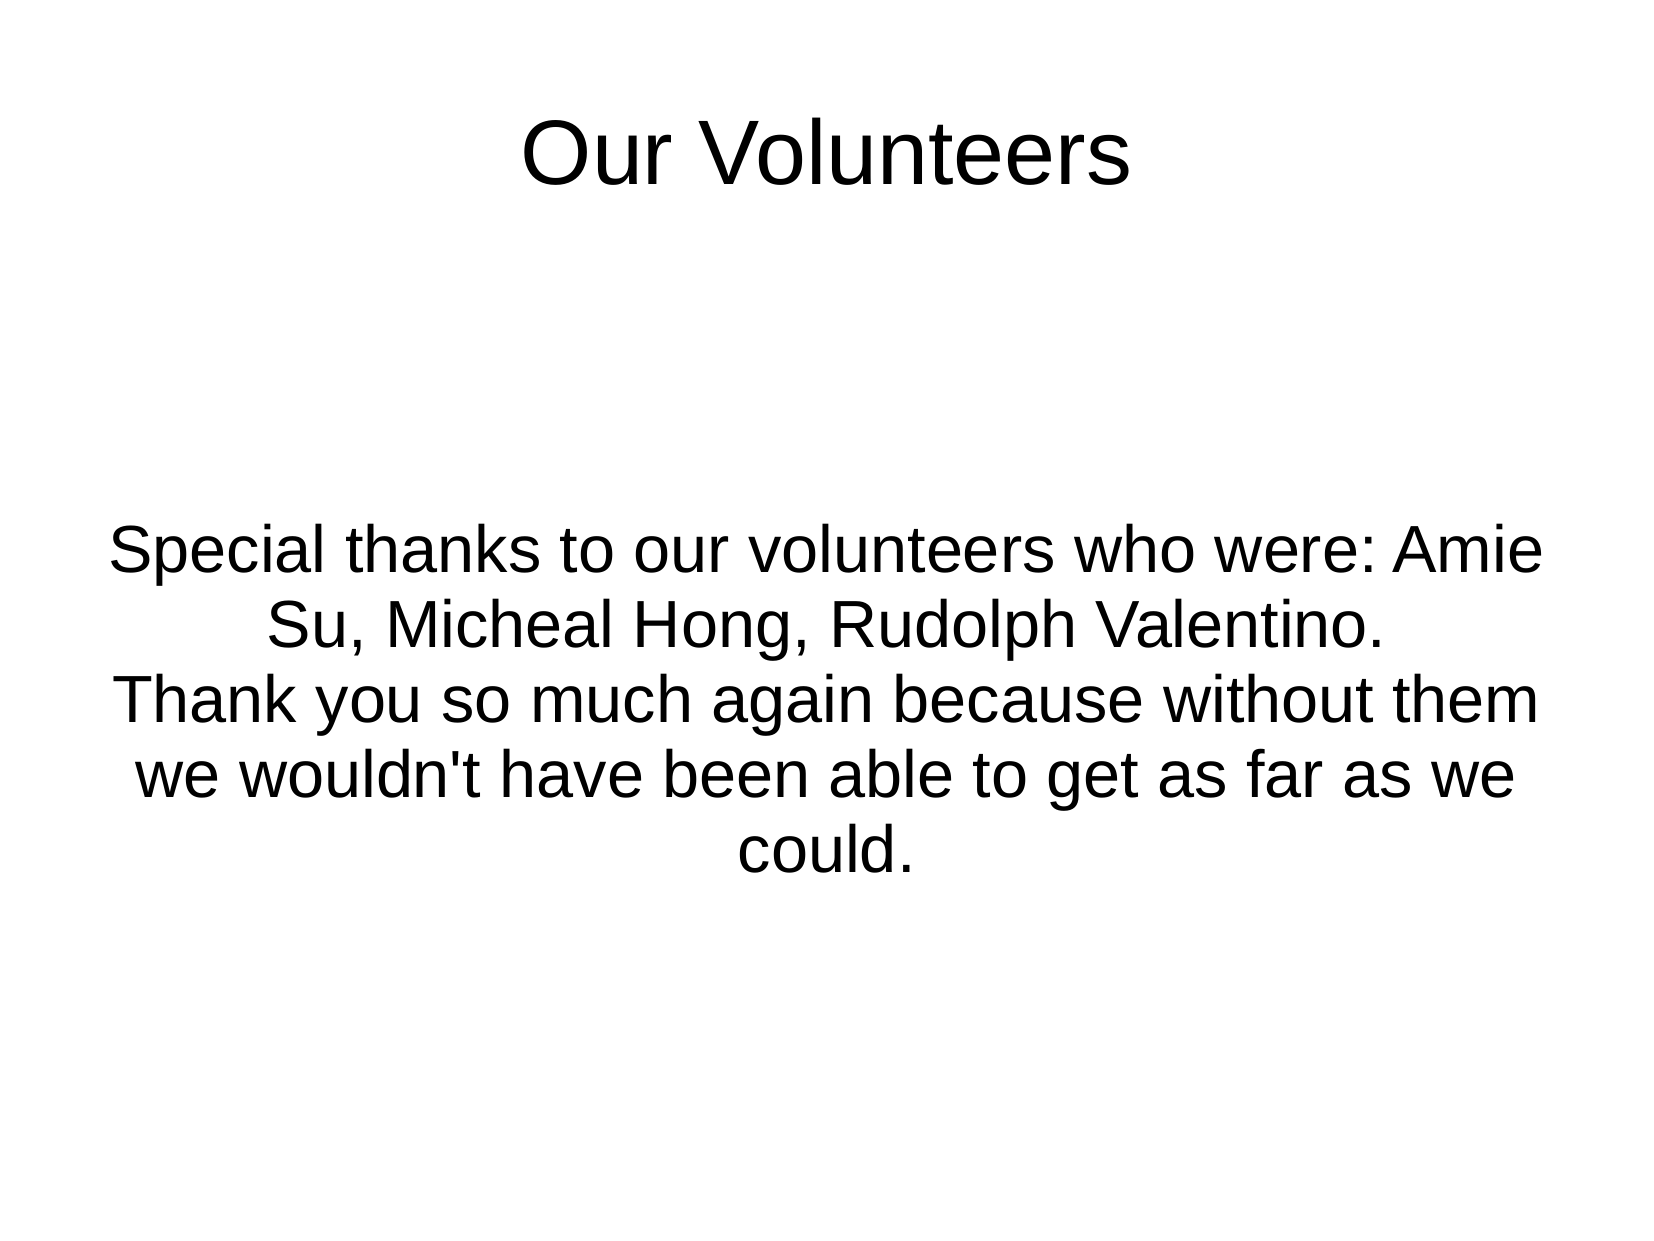

# Our Volunteers
Special thanks to our volunteers who were: Amie Su, Micheal Hong, Rudolph Valentino.
Thank you so much again because without them we wouldn't have been able to get as far as we could.